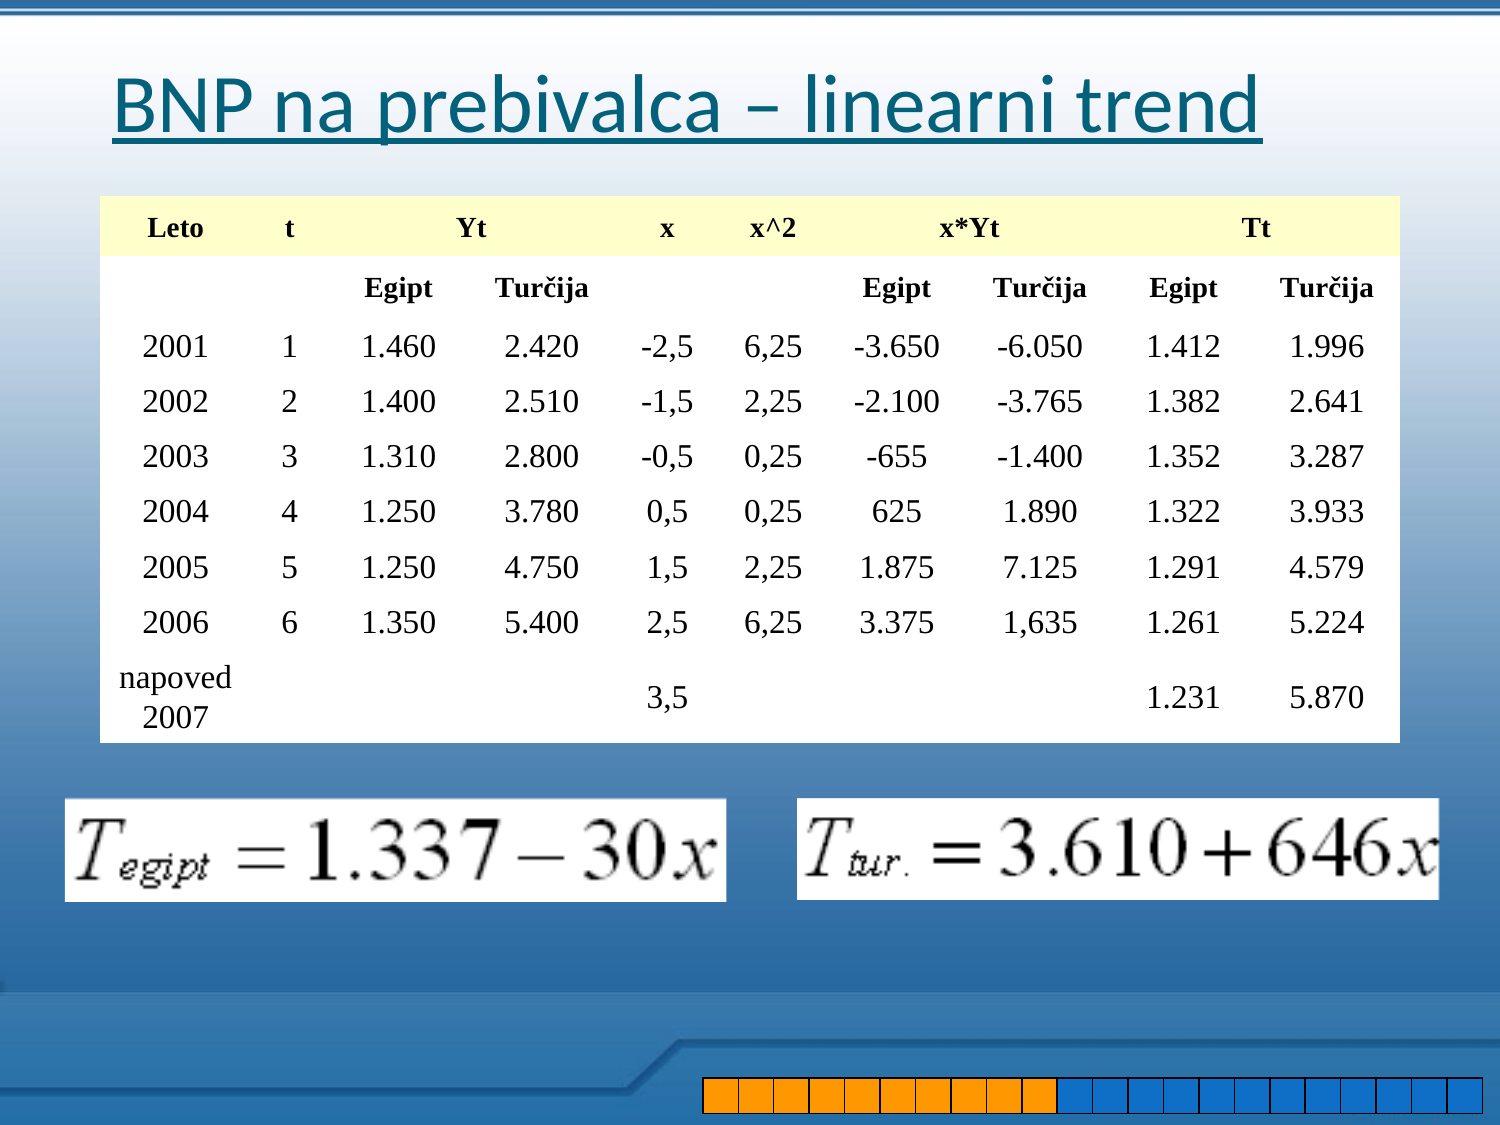

# BNP na prebivalca – linearni trend
| Leto | t | Yt | | x | x^2 | x\*Yt | | Tt | |
| --- | --- | --- | --- | --- | --- | --- | --- | --- | --- |
| | | Egipt | Turčija | | | Egipt | Turčija | Egipt | Turčija |
| 2001 | 1 | 1.460 | 2.420 | -2,5 | 6,25 | -3.650 | -6.050 | 1.412 | 1.996 |
| 2002 | 2 | 1.400 | 2.510 | -1,5 | 2,25 | -2.100 | -3.765 | 1.382 | 2.641 |
| 2003 | 3 | 1.310 | 2.800 | -0,5 | 0,25 | -655 | -1.400 | 1.352 | 3.287 |
| 2004 | 4 | 1.250 | 3.780 | 0,5 | 0,25 | 625 | 1.890 | 1.322 | 3.933 |
| 2005 | 5 | 1.250 | 4.750 | 1,5 | 2,25 | 1.875 | 7.125 | 1.291 | 4.579 |
| 2006 | 6 | 1.350 | 5.400 | 2,5 | 6,25 | 3.375 | 1,635 | 1.261 | 5.224 |
| napoved 2007 | | | | 3,5 | | | | 1.231 | 5.870 |